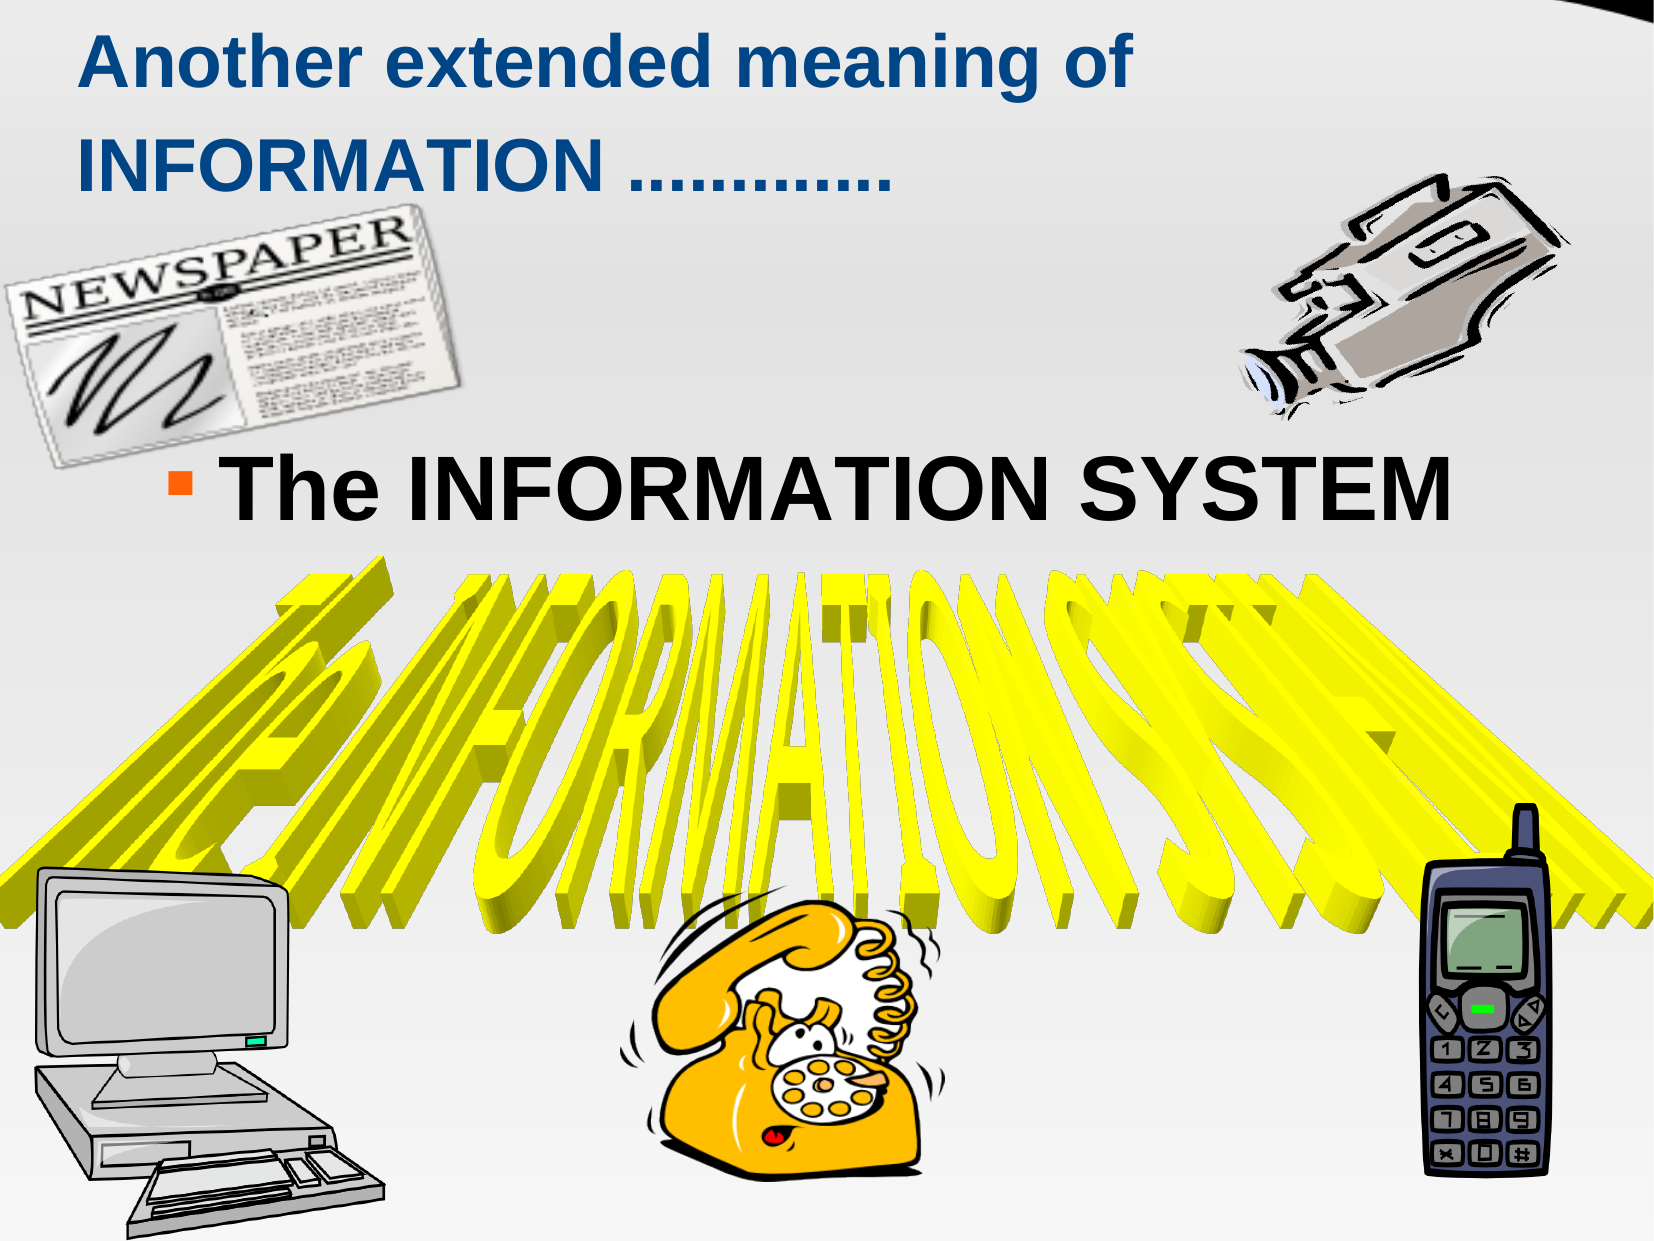

Another extended meaning of INFORMATION .............
# The INFORMATION SYSTEM
The INFORMATION SYSTEM